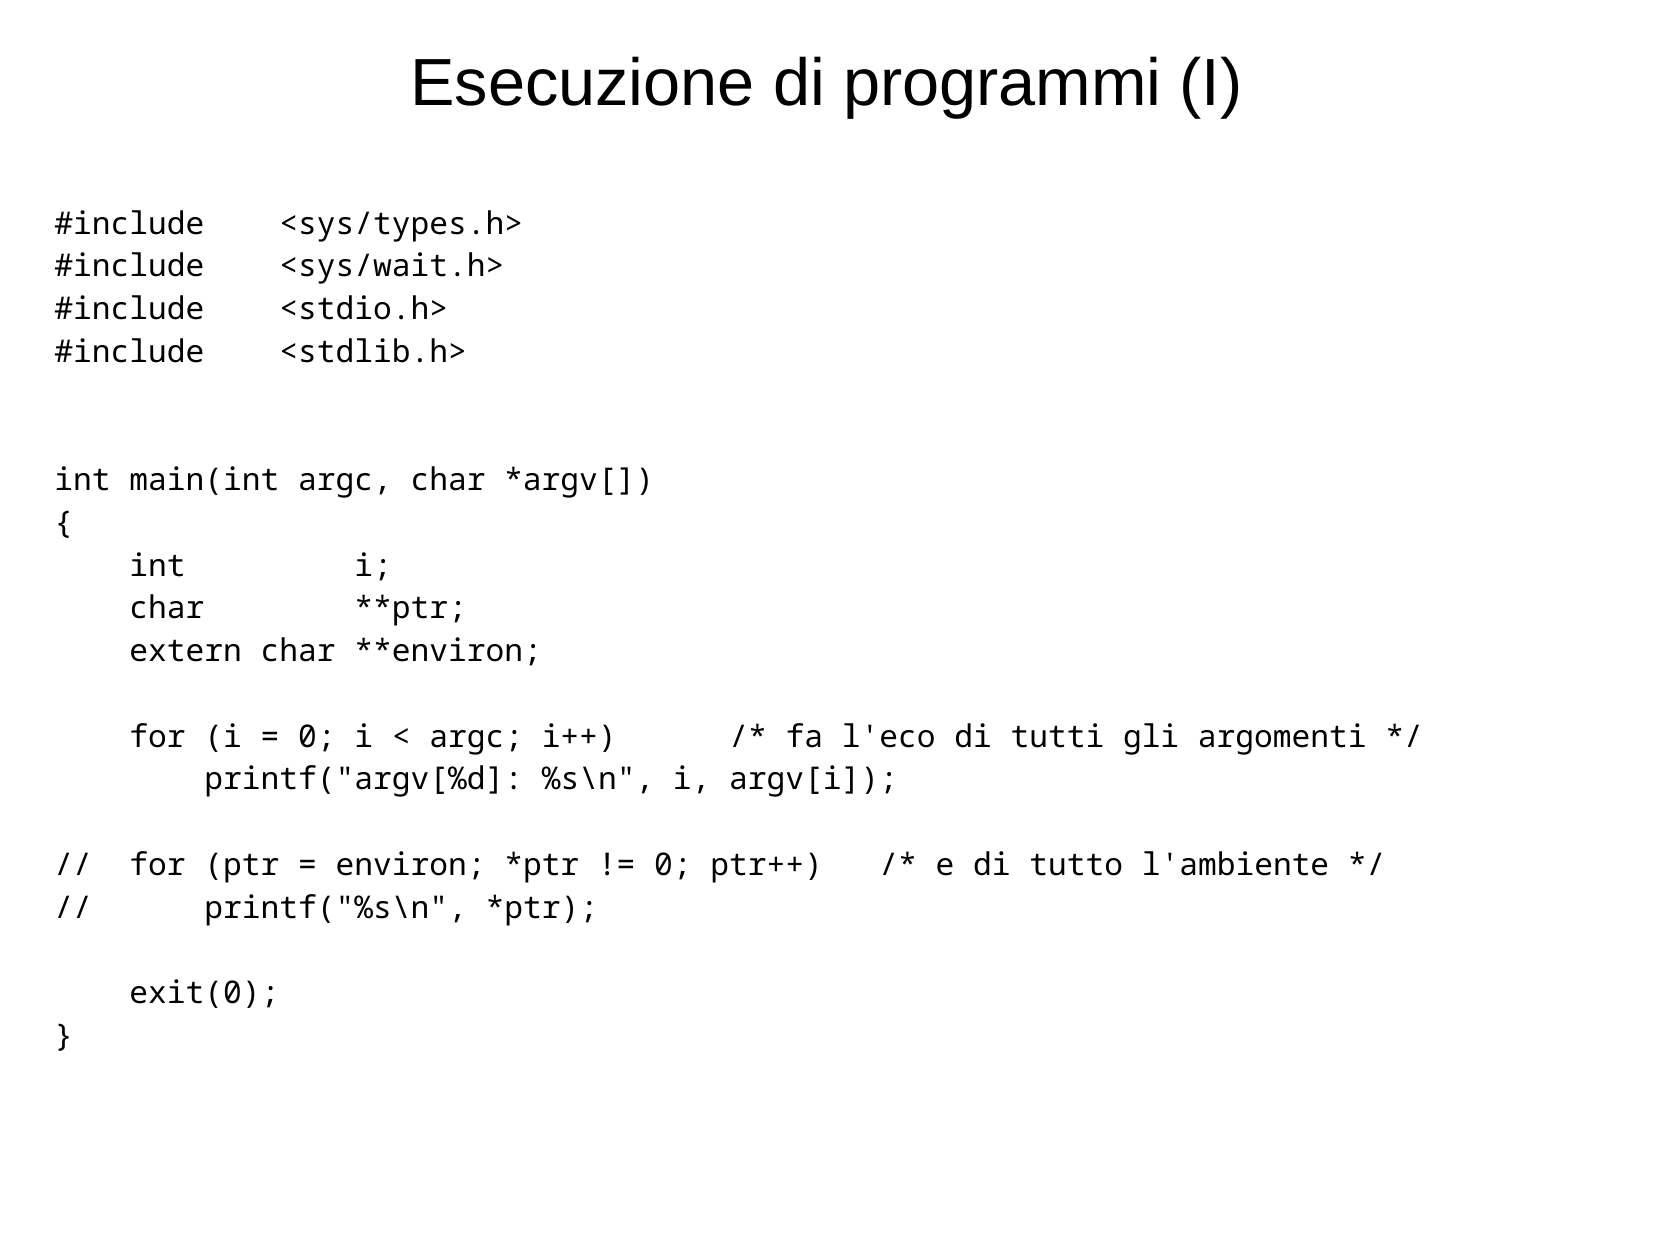

# Esecuzione di programmi (I)
#include	<sys/types.h>
#include	<sys/wait.h>
#include	<stdio.h>
#include 	<stdlib.h>
int main(int argc, char *argv[])
{
	int			i;
	char		**ptr;
	extern char	**environ;
	for (i = 0; i < argc; i++)		/* fa l'eco di tutti gli argomenti */
		printf("argv[%d]: %s\n", i, argv[i]);
//	for (ptr = environ; *ptr != 0; ptr++)	/* e di tutto l'ambiente */
//		printf("%s\n", *ptr);
	exit(0);
}